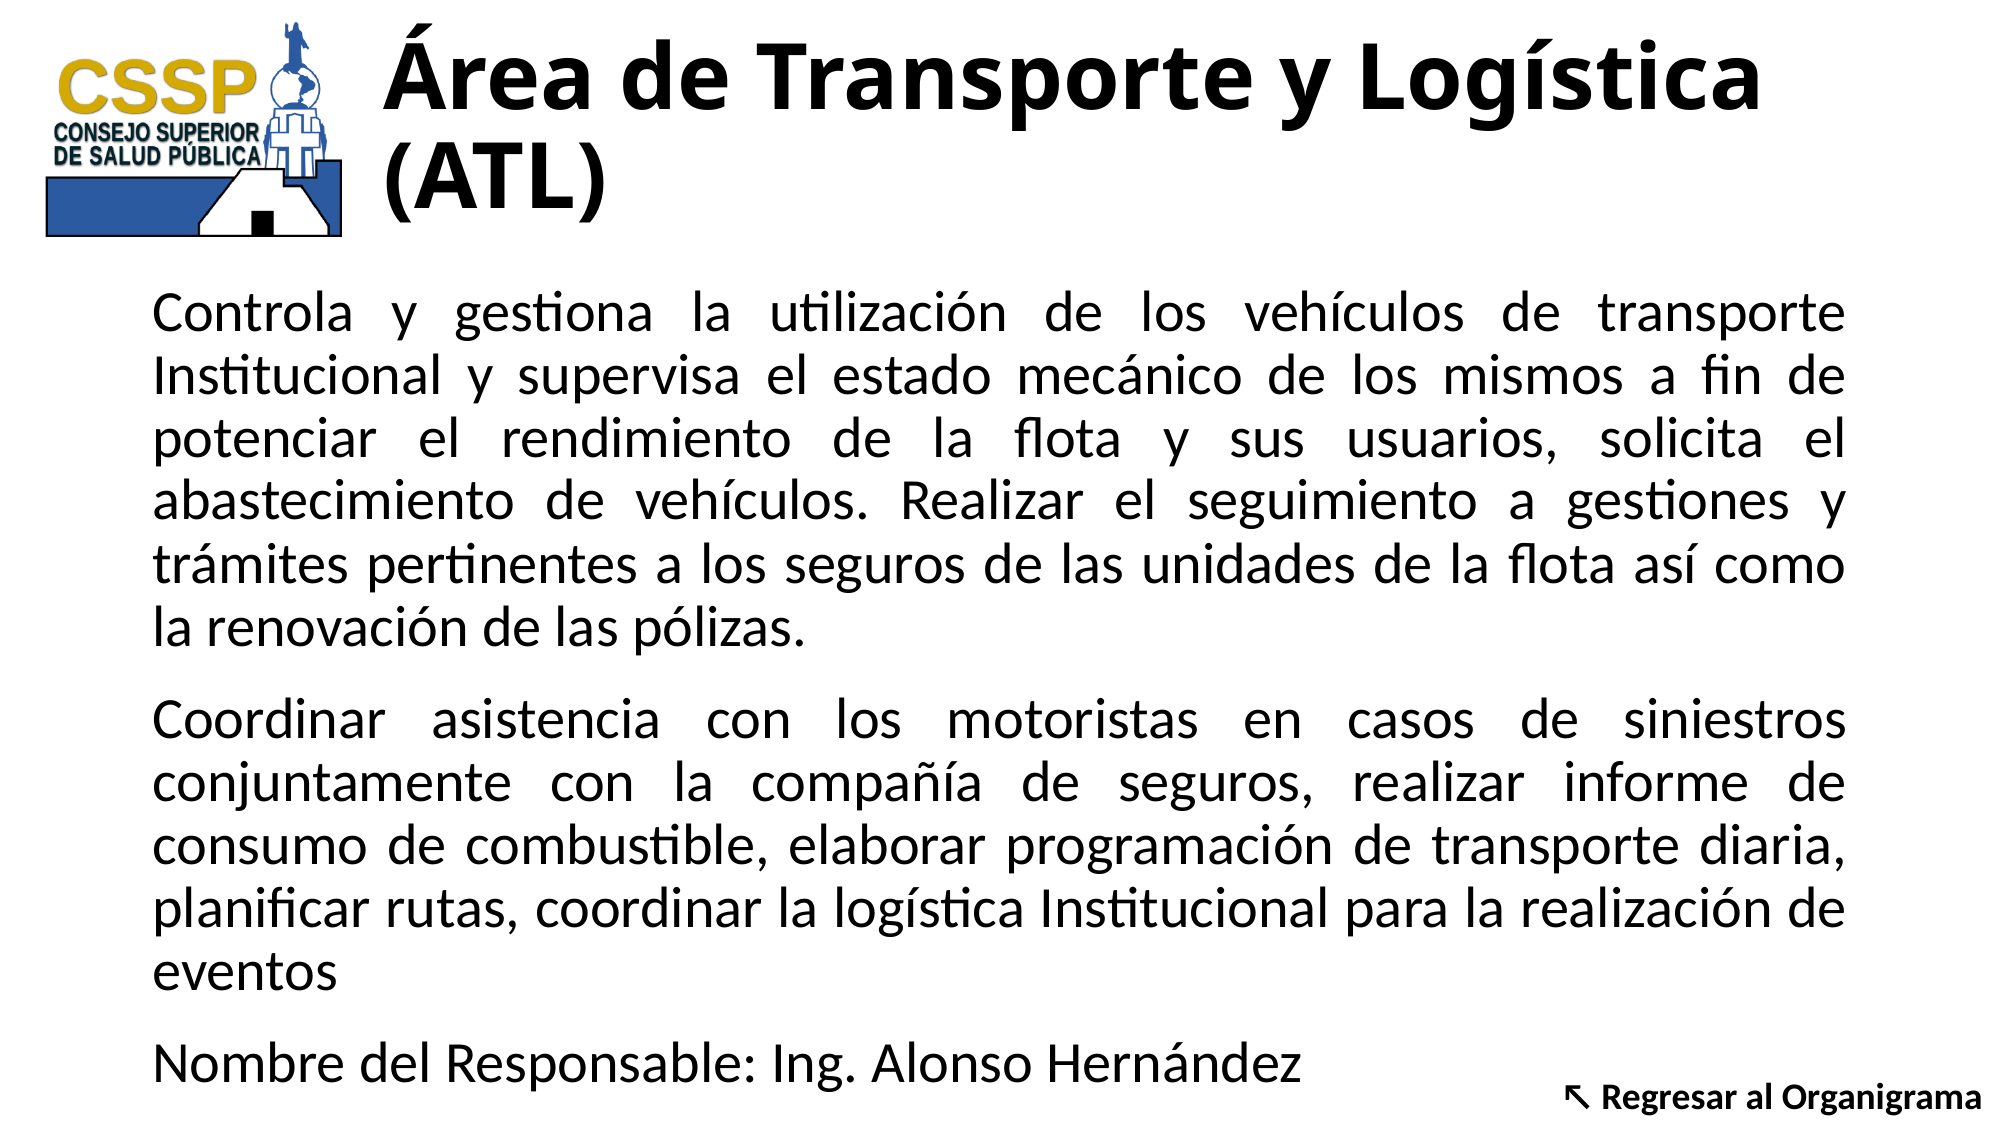

# Área de Transporte y Logística (ATL)
Controla y gestiona la utilización de los vehículos de transporte Institucional y supervisa el estado mecánico de los mismos a fin de potenciar el rendimiento de la flota y sus usuarios, solicita el abastecimiento de vehículos. Realizar el seguimiento a gestiones y trámites pertinentes a los seguros de las unidades de la flota así como la renovación de las pólizas.
Coordinar asistencia con los motoristas en casos de siniestros conjuntamente con la compañía de seguros, realizar informe de consumo de combustible, elaborar programación de transporte diaria, planificar rutas, coordinar la logística Institucional para la realización de eventos
Nombre del Responsable: Ing. Alonso Hernández
Mujeres: 0
Hombres: 6
Total de empleados: 6
↖ Regresar al Organigrama